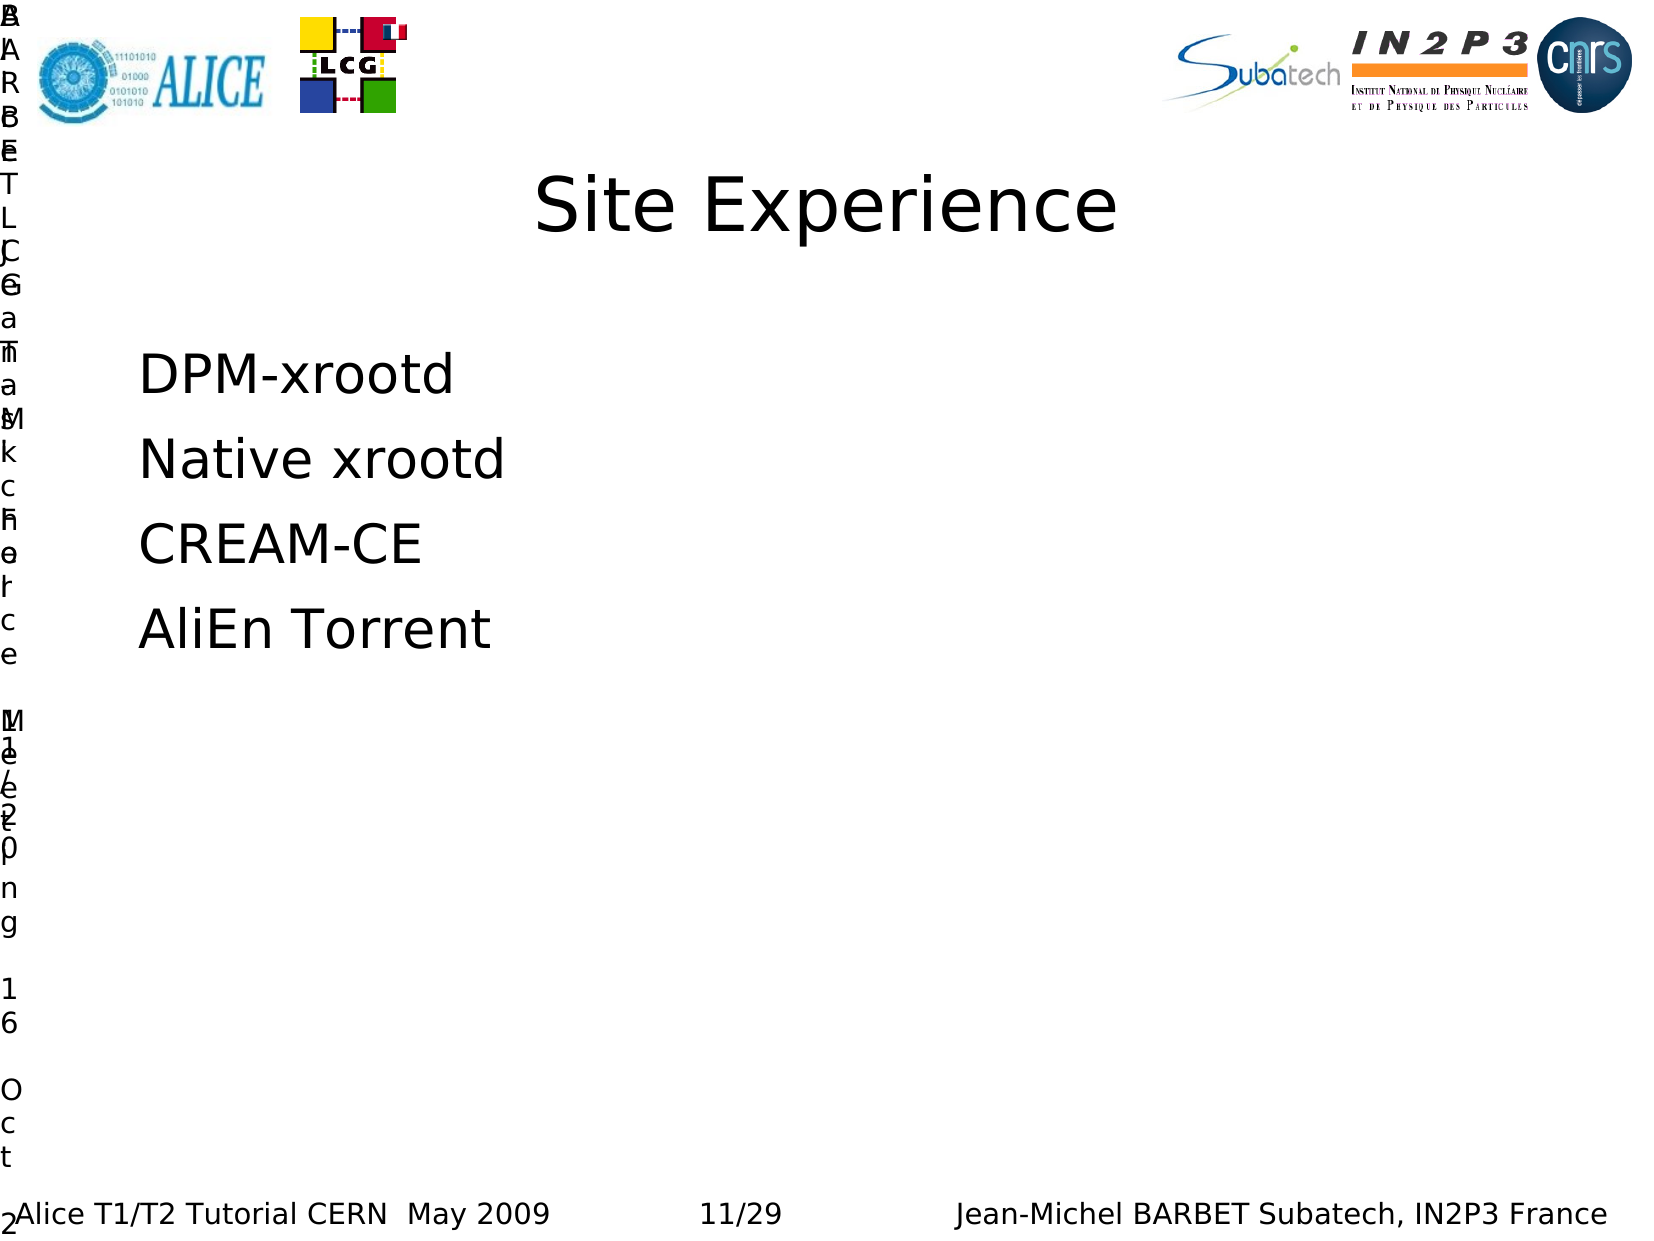

# Site Experience
DPM-xrootd
Native xrootd
CREAM-CE
AliEn Torrent